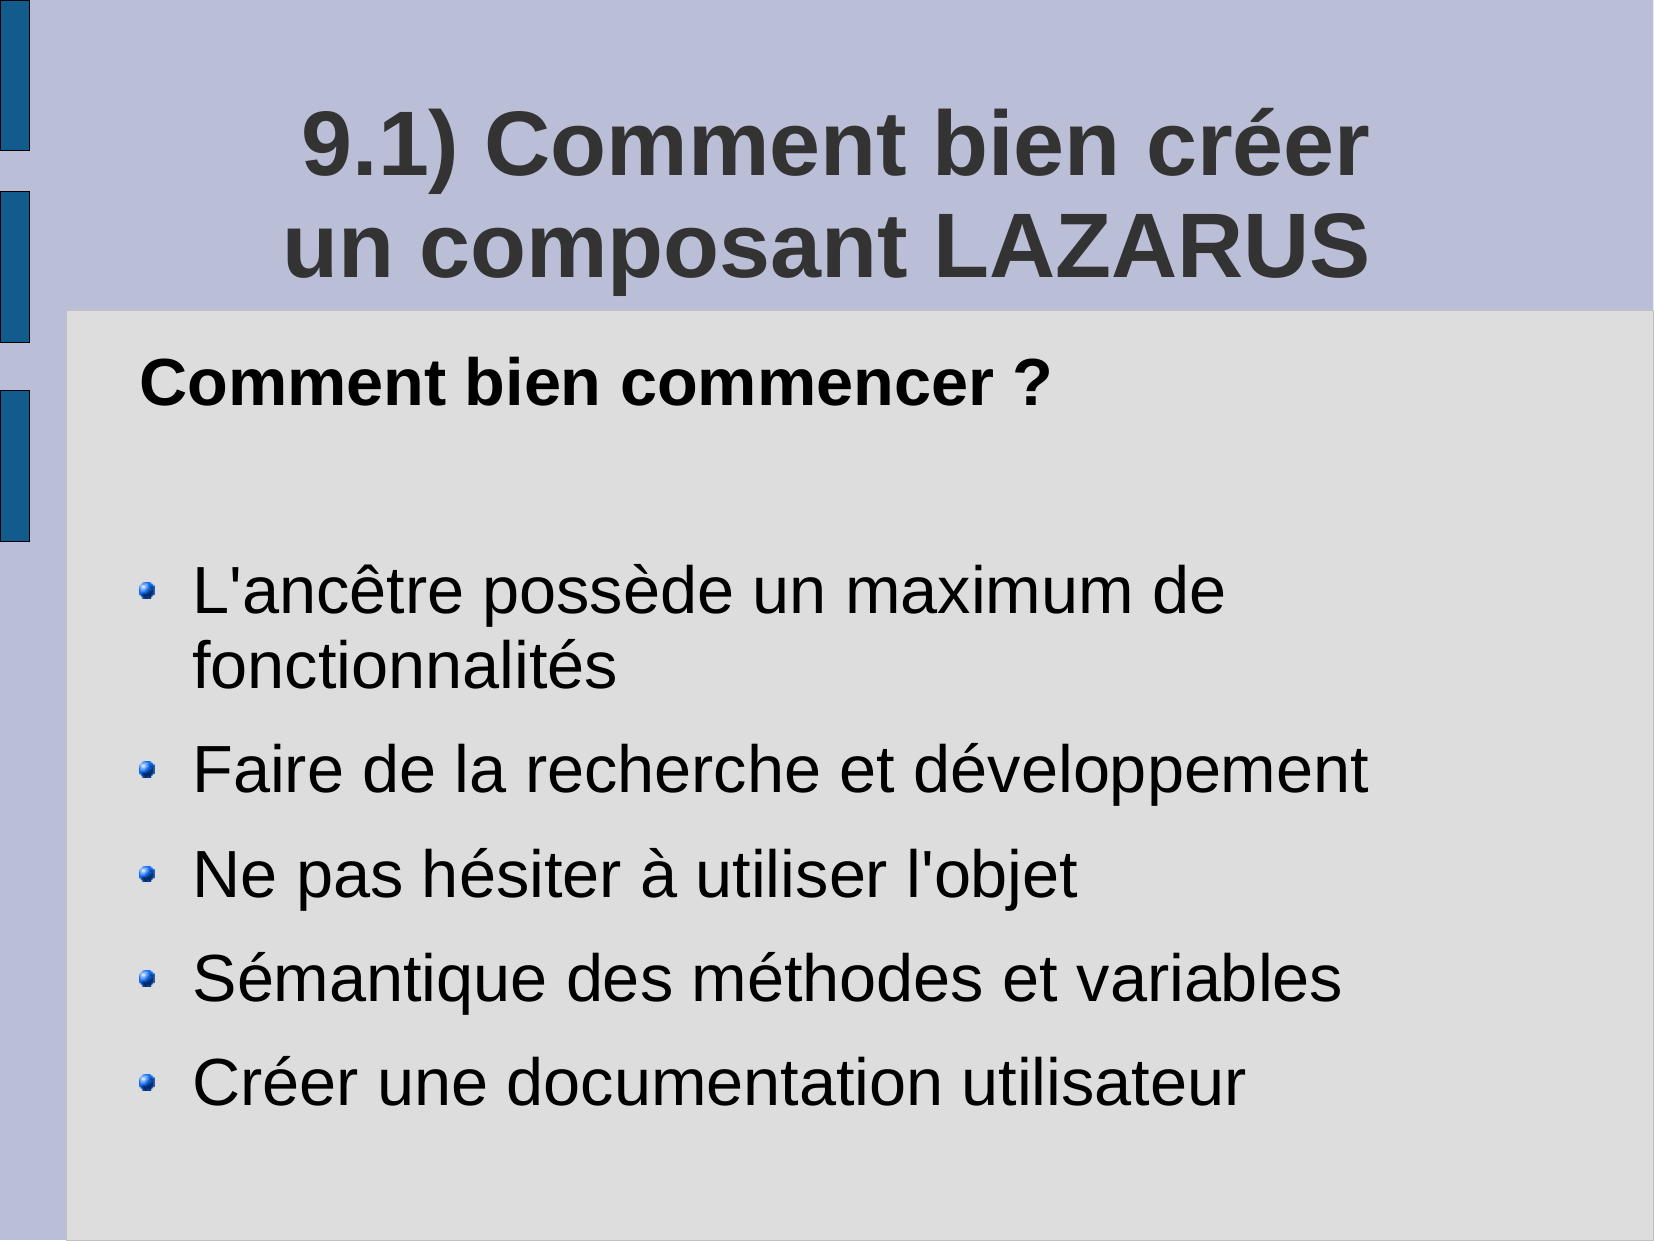

# 9.1) Comment bien créer un composant LAZARUS
Comment bien commencer ?
L'ancêtre possède un maximum de fonctionnalités
Faire de la recherche et développement
Ne pas hésiter à utiliser l'objet
Sémantique des méthodes et variables
Créer une documentation utilisateur